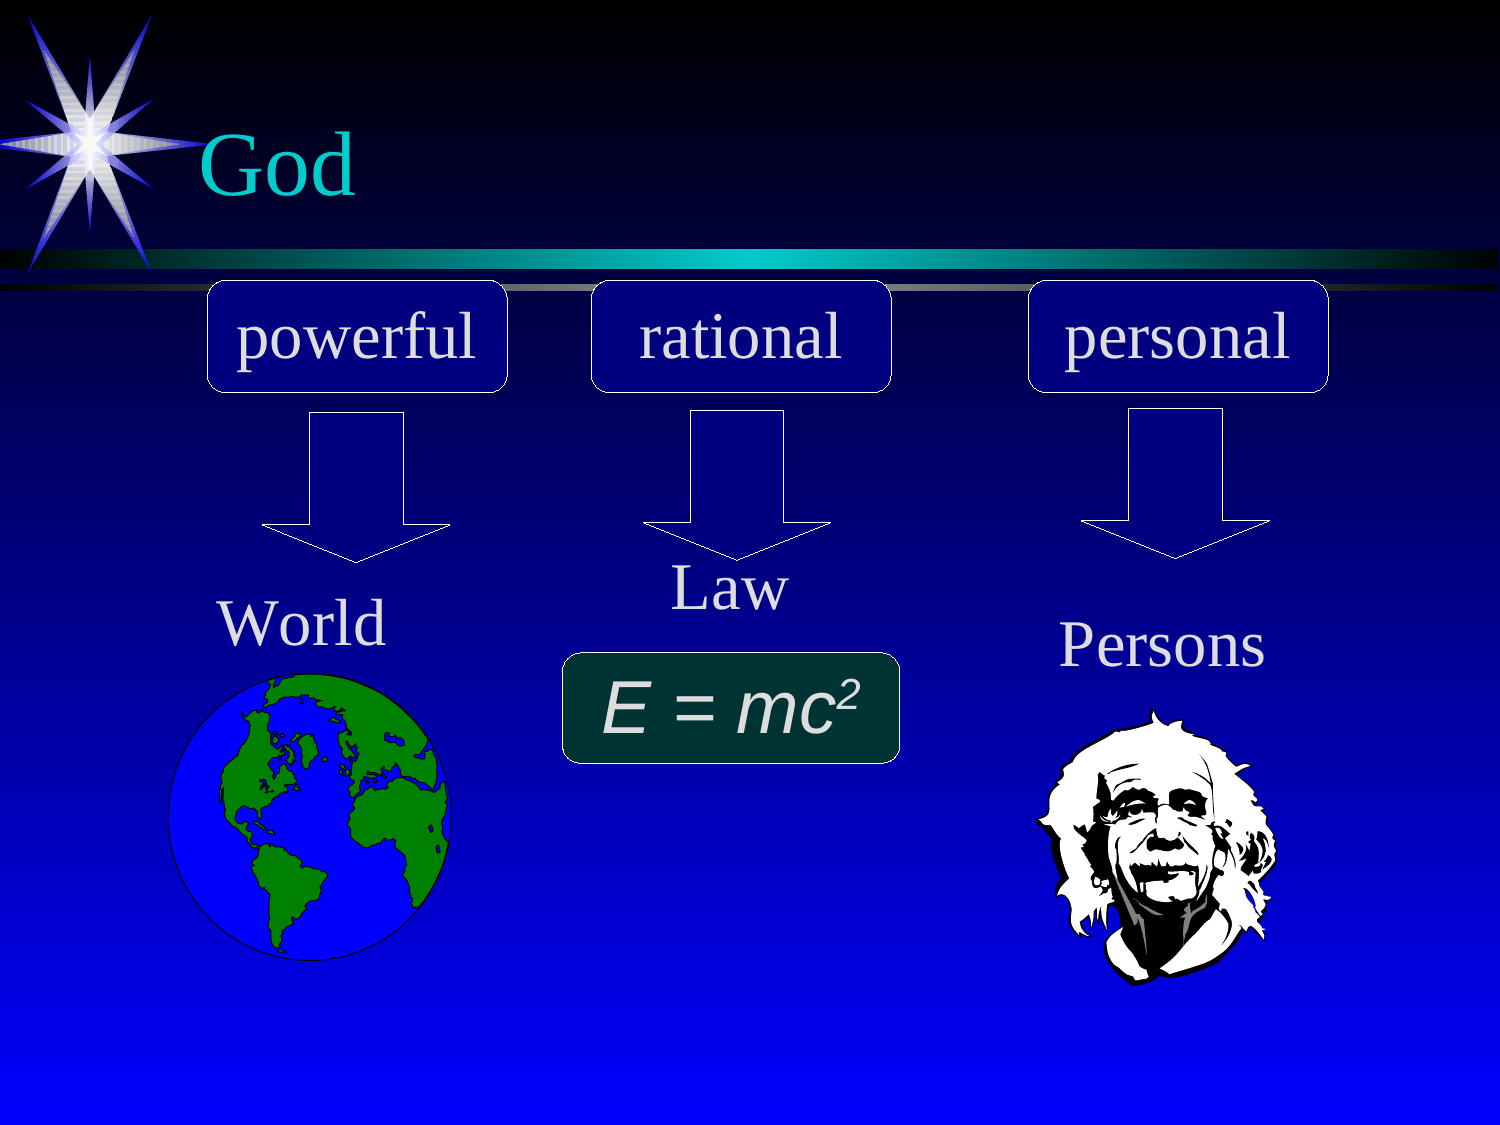

# God
powerful
rational
personal
Law
E = mc2
World
Persons